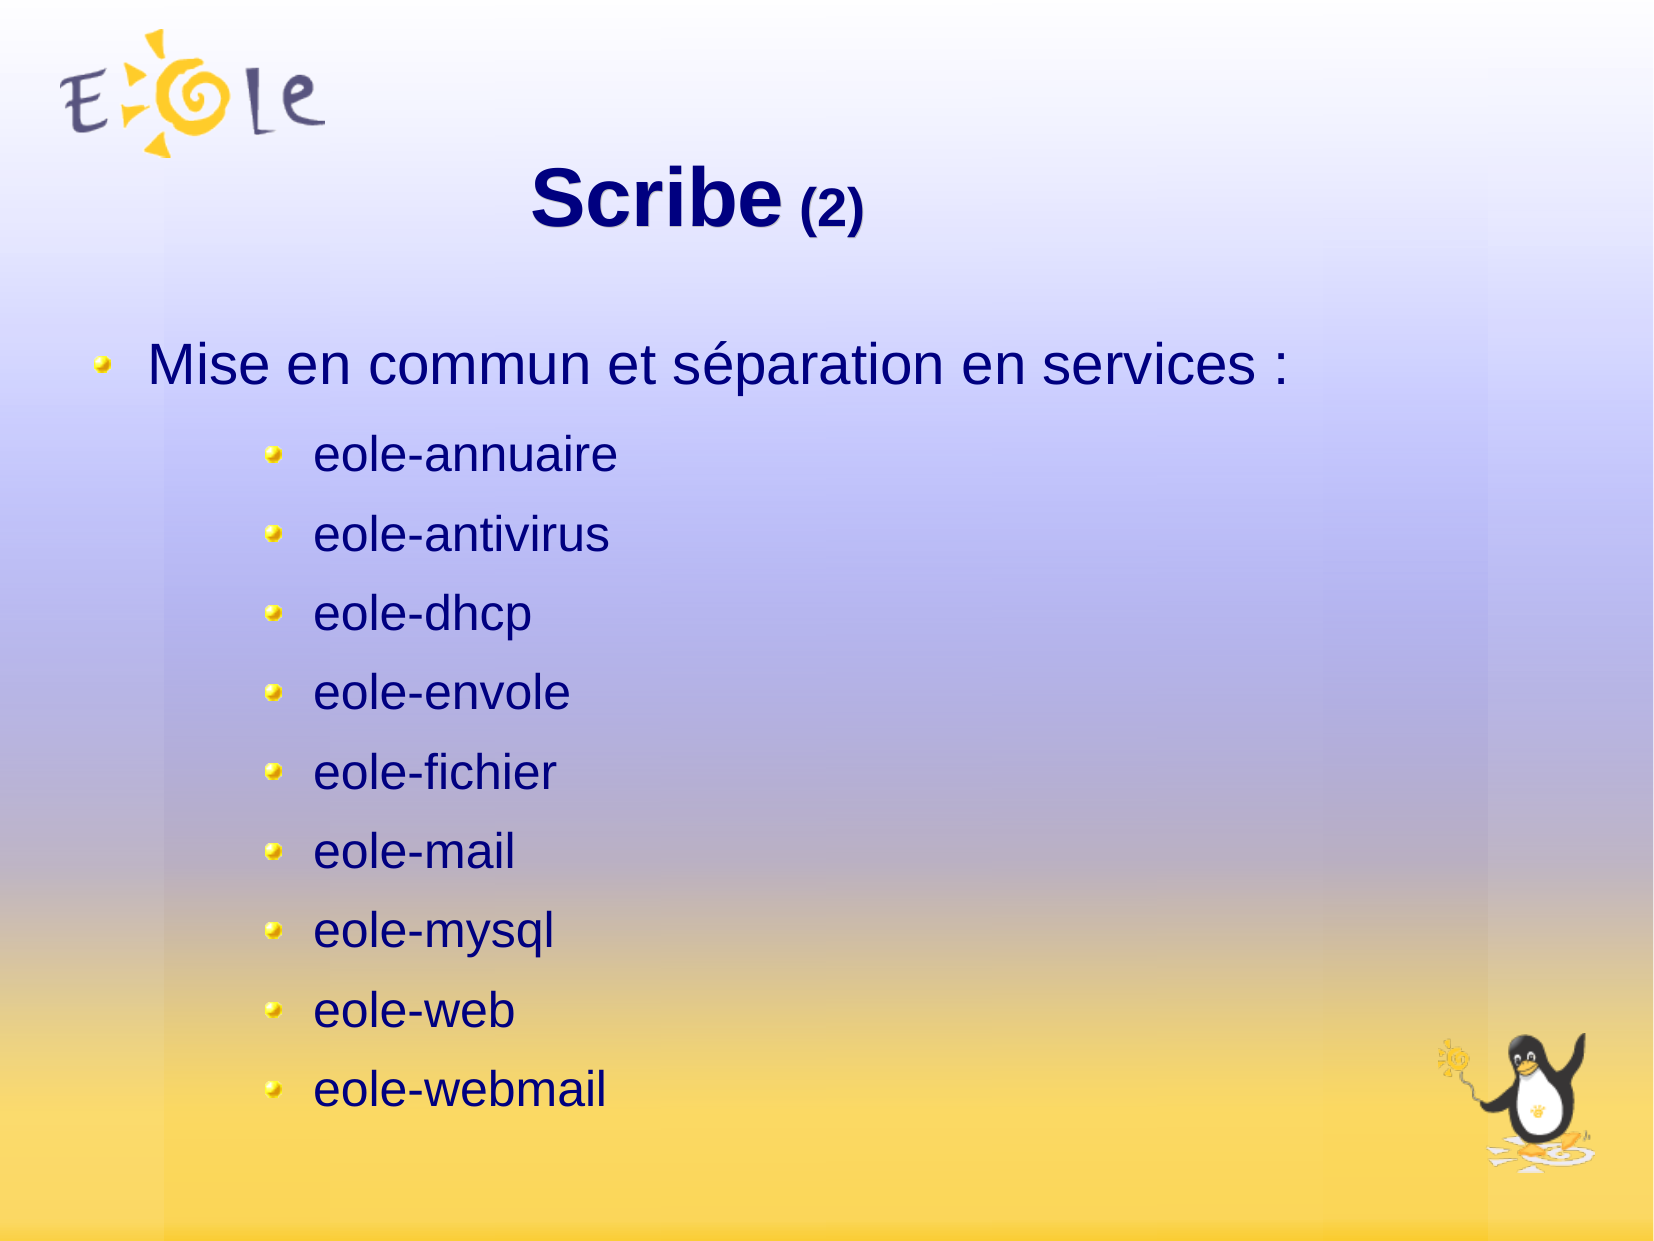

Scribe (2)
# Mise en commun et séparation en services :
eole-annuaire
eole-antivirus
eole-dhcp
eole-envole
eole-fichier
eole-mail
eole-mysql
eole-web
eole-webmail